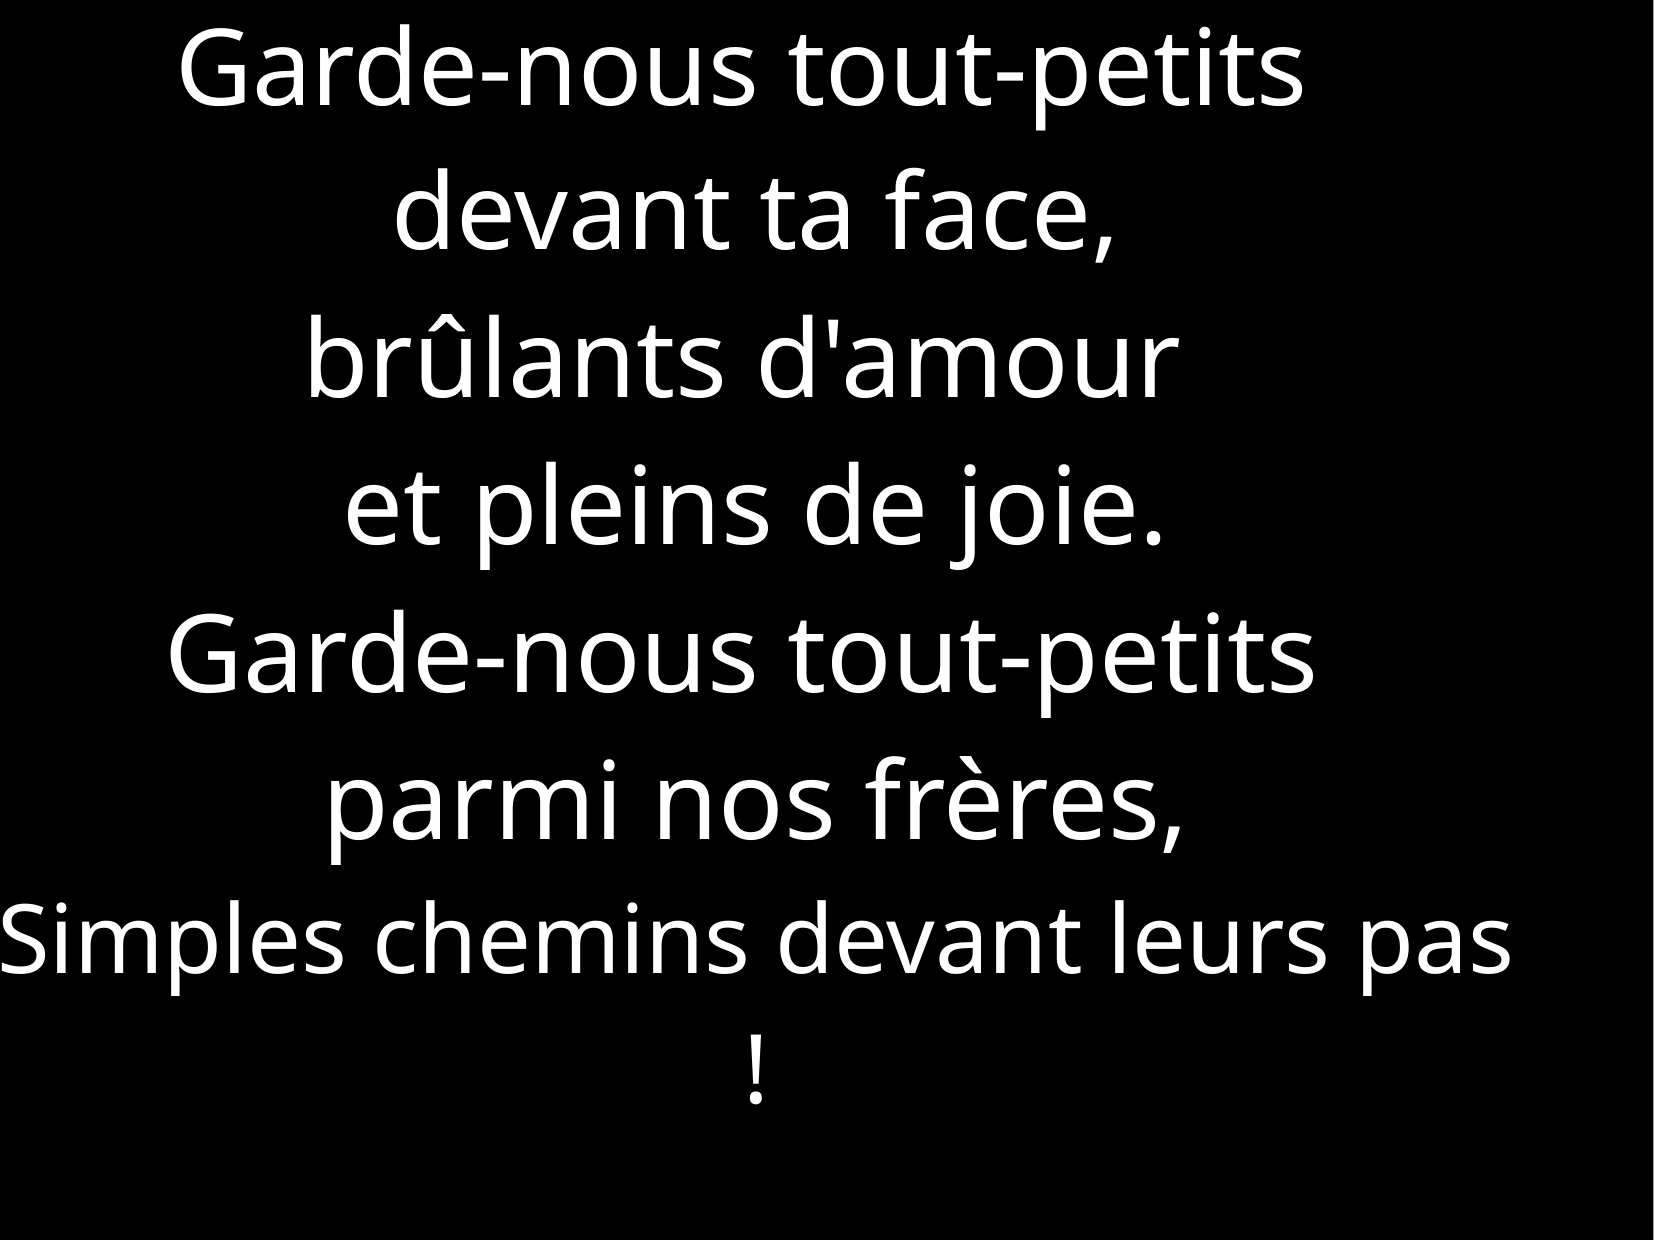

# Garde-nous tout-petits
devant ta face,
brûlants d'amour
et pleins de joie.
Garde-nous tout-petits
parmi nos frères,
Simples chemins devant leurs pas !